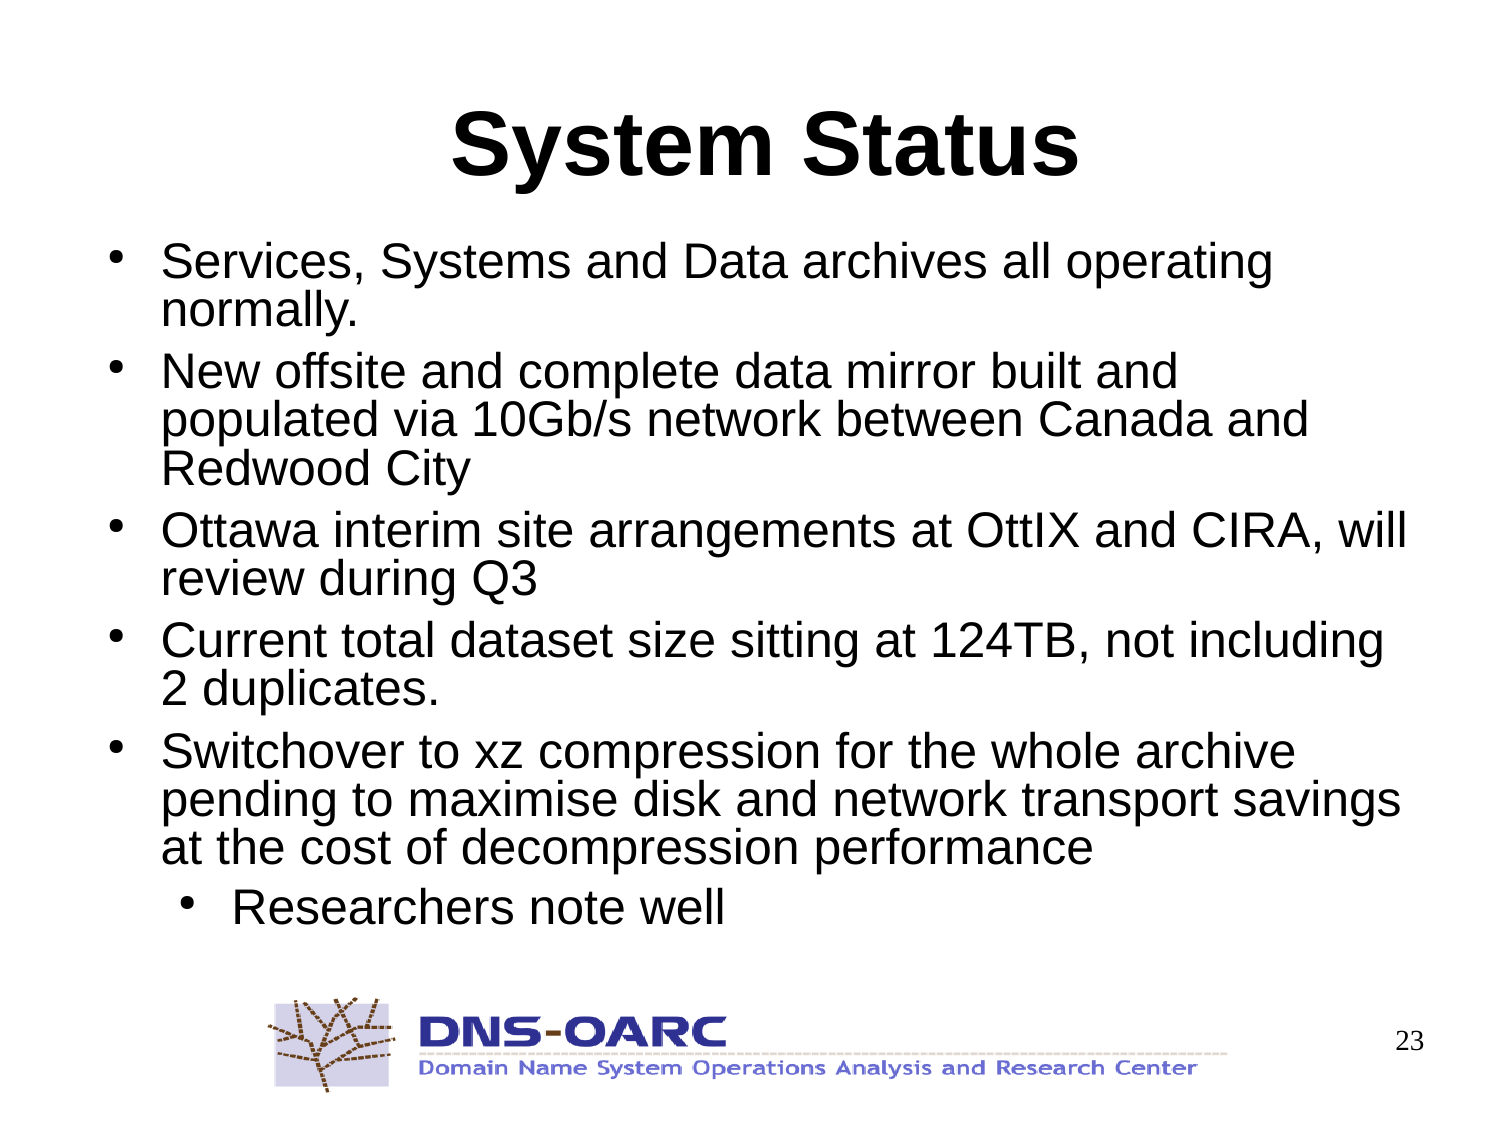

# System Status
Services, Systems and Data archives all operating normally.
New offsite and complete data mirror built and populated via 10Gb/s network between Canada and Redwood City
Ottawa interim site arrangements at OttIX and CIRA, will review during Q3
Current total dataset size sitting at 124TB, not including 2 duplicates.
Switchover to xz compression for the whole archive pending to maximise disk and network transport savings at the cost of decompression performance
Researchers note well
23